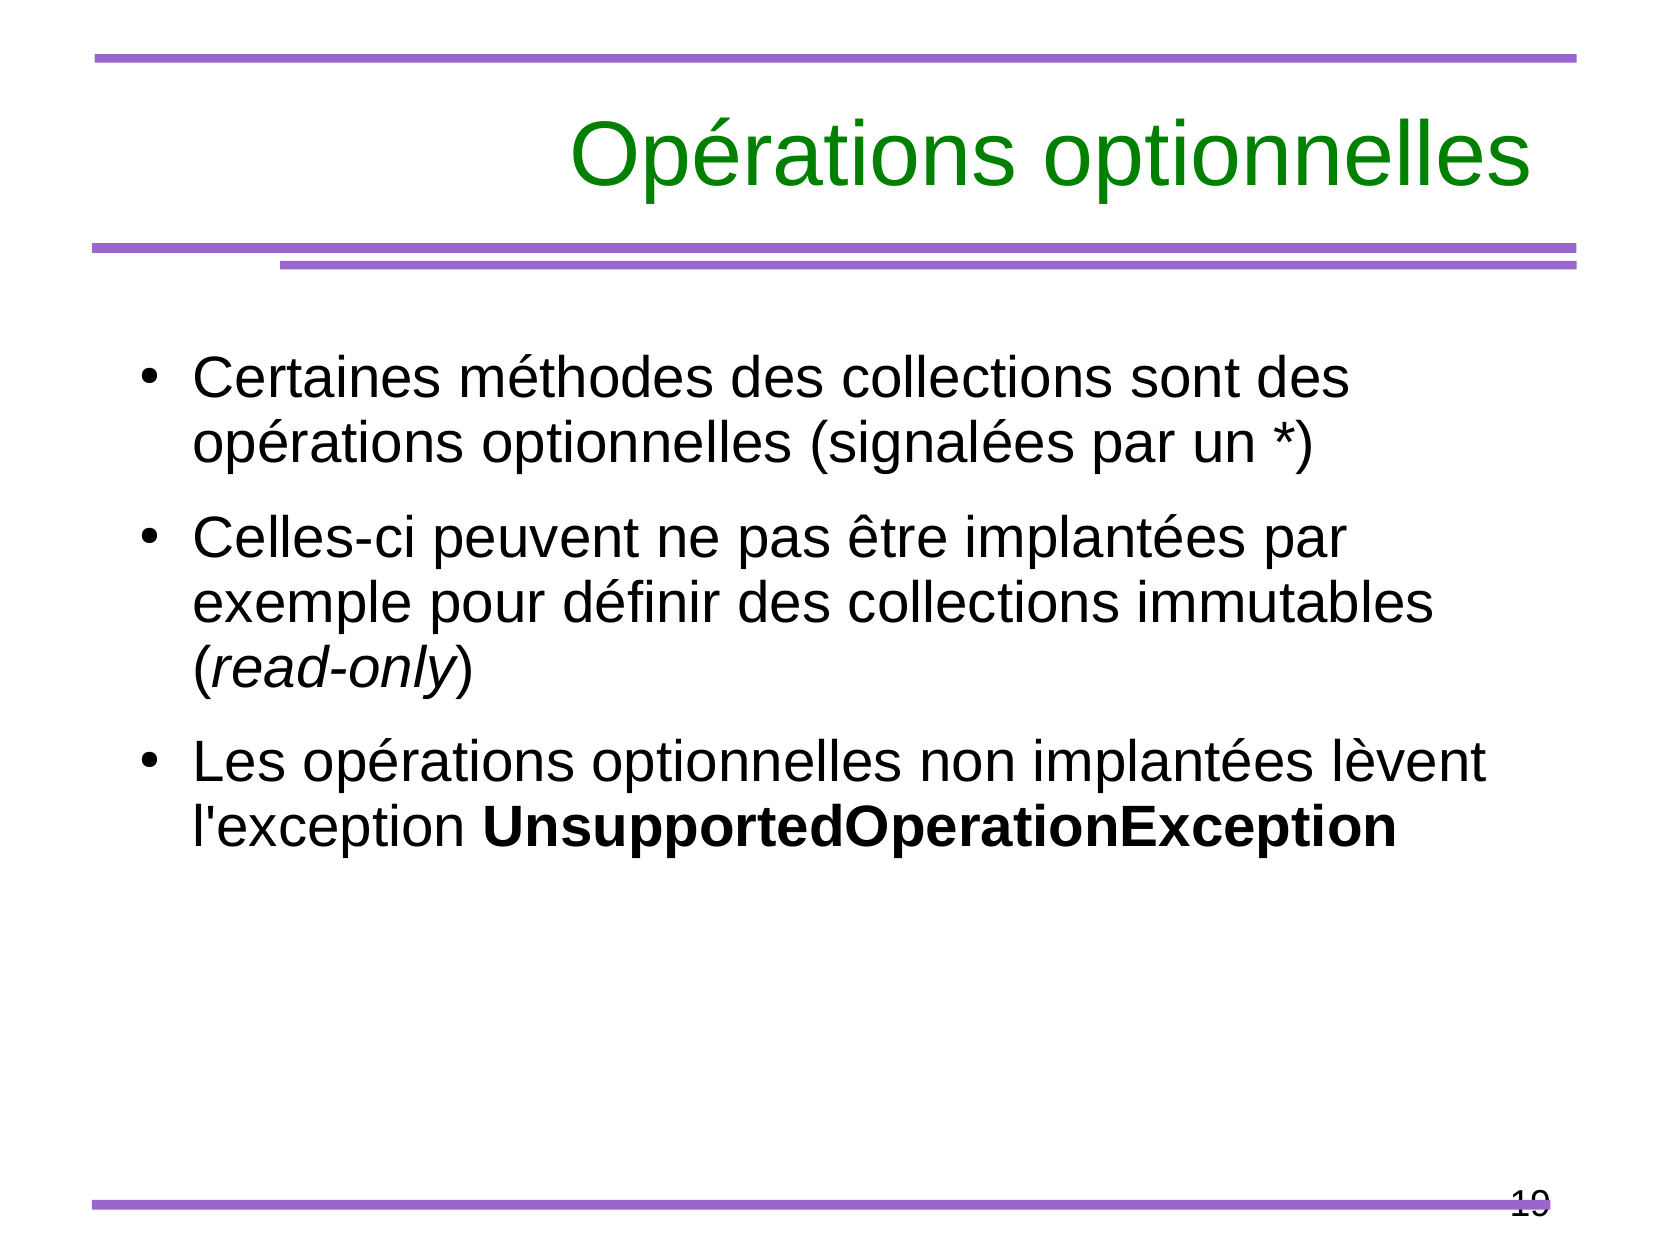

# Opérations optionnelles
Certaines méthodes des collections sont des opérations optionnelles (signalées par un *)
Celles-ci peuvent ne pas être implantées par exemple pour définir des collections immutables (read-only)
Les opérations optionnelles non implantées lèvent l'exception UnsupportedOperationException